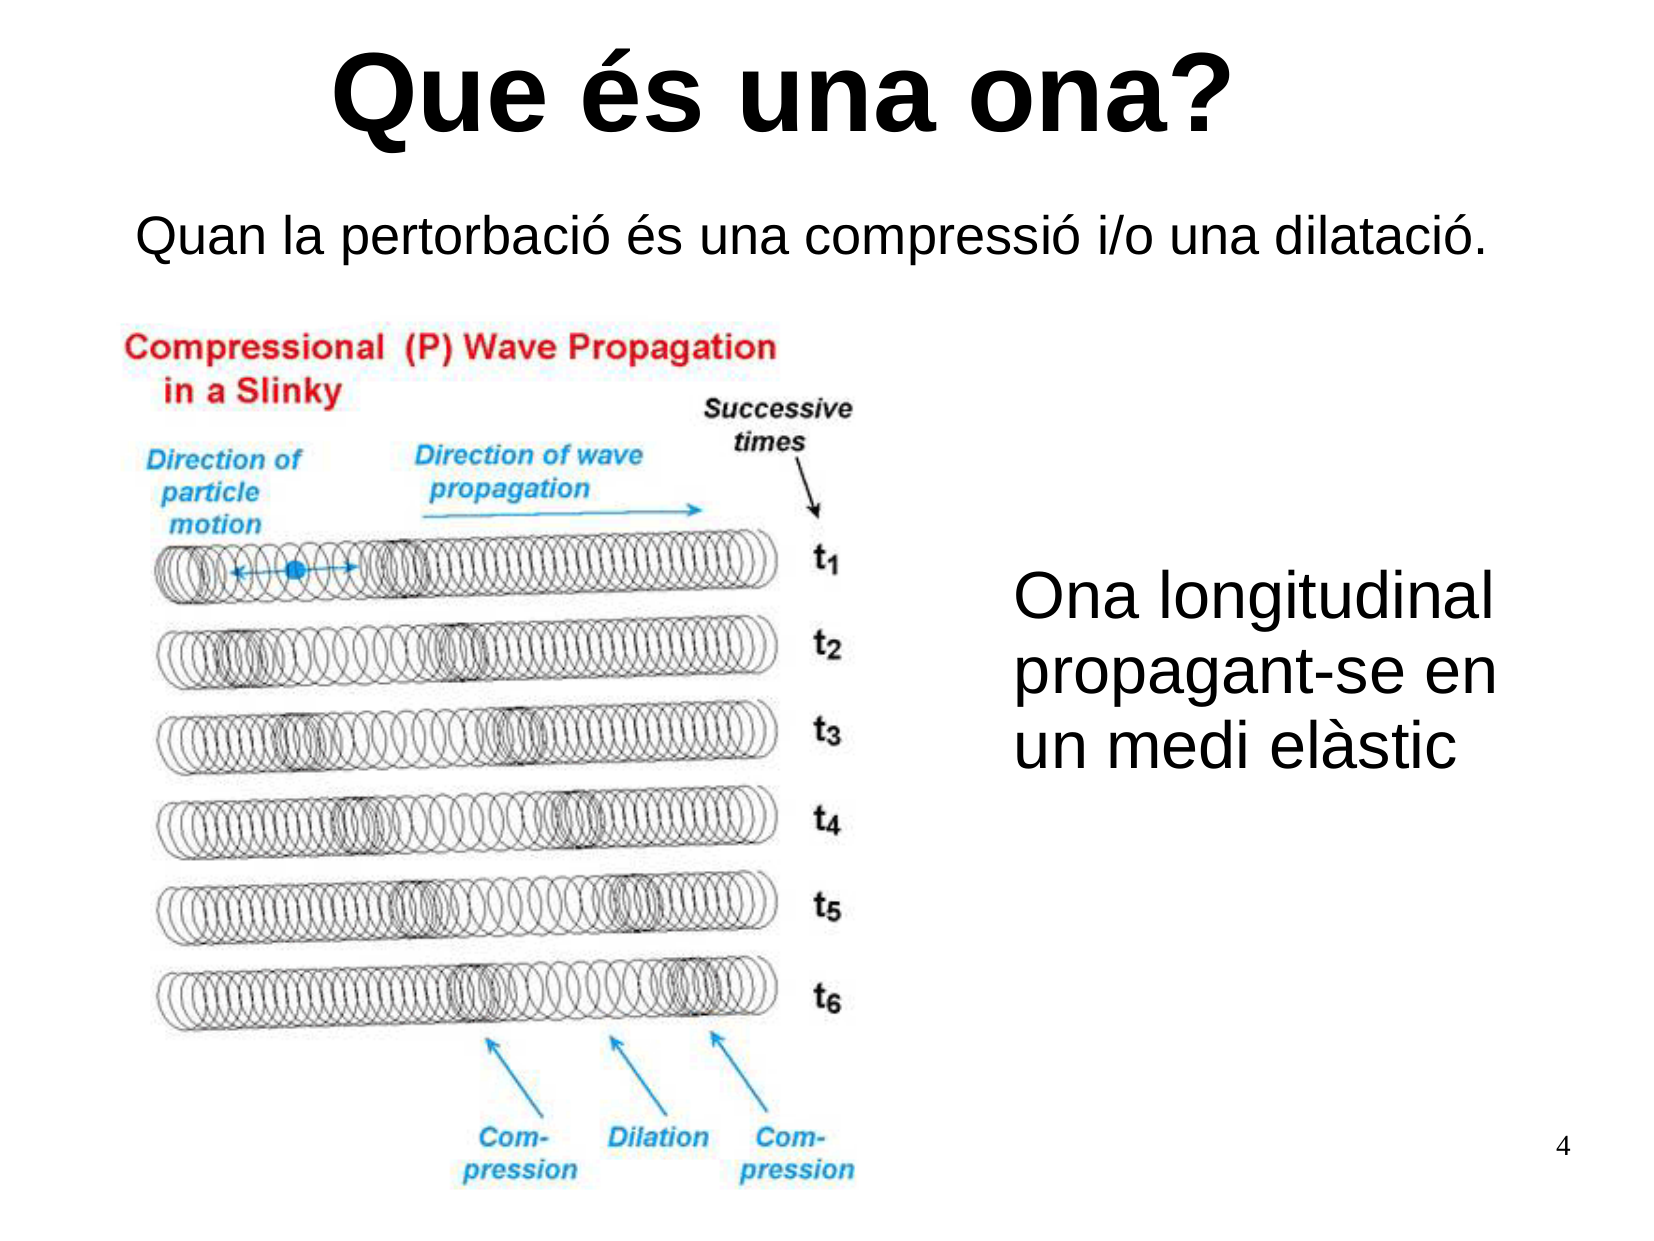

Que és una ona?
Quan la pertorbació és una compressió i/o una dilatació.
Ona longitudinal propagant-se en un medi elàstic
4